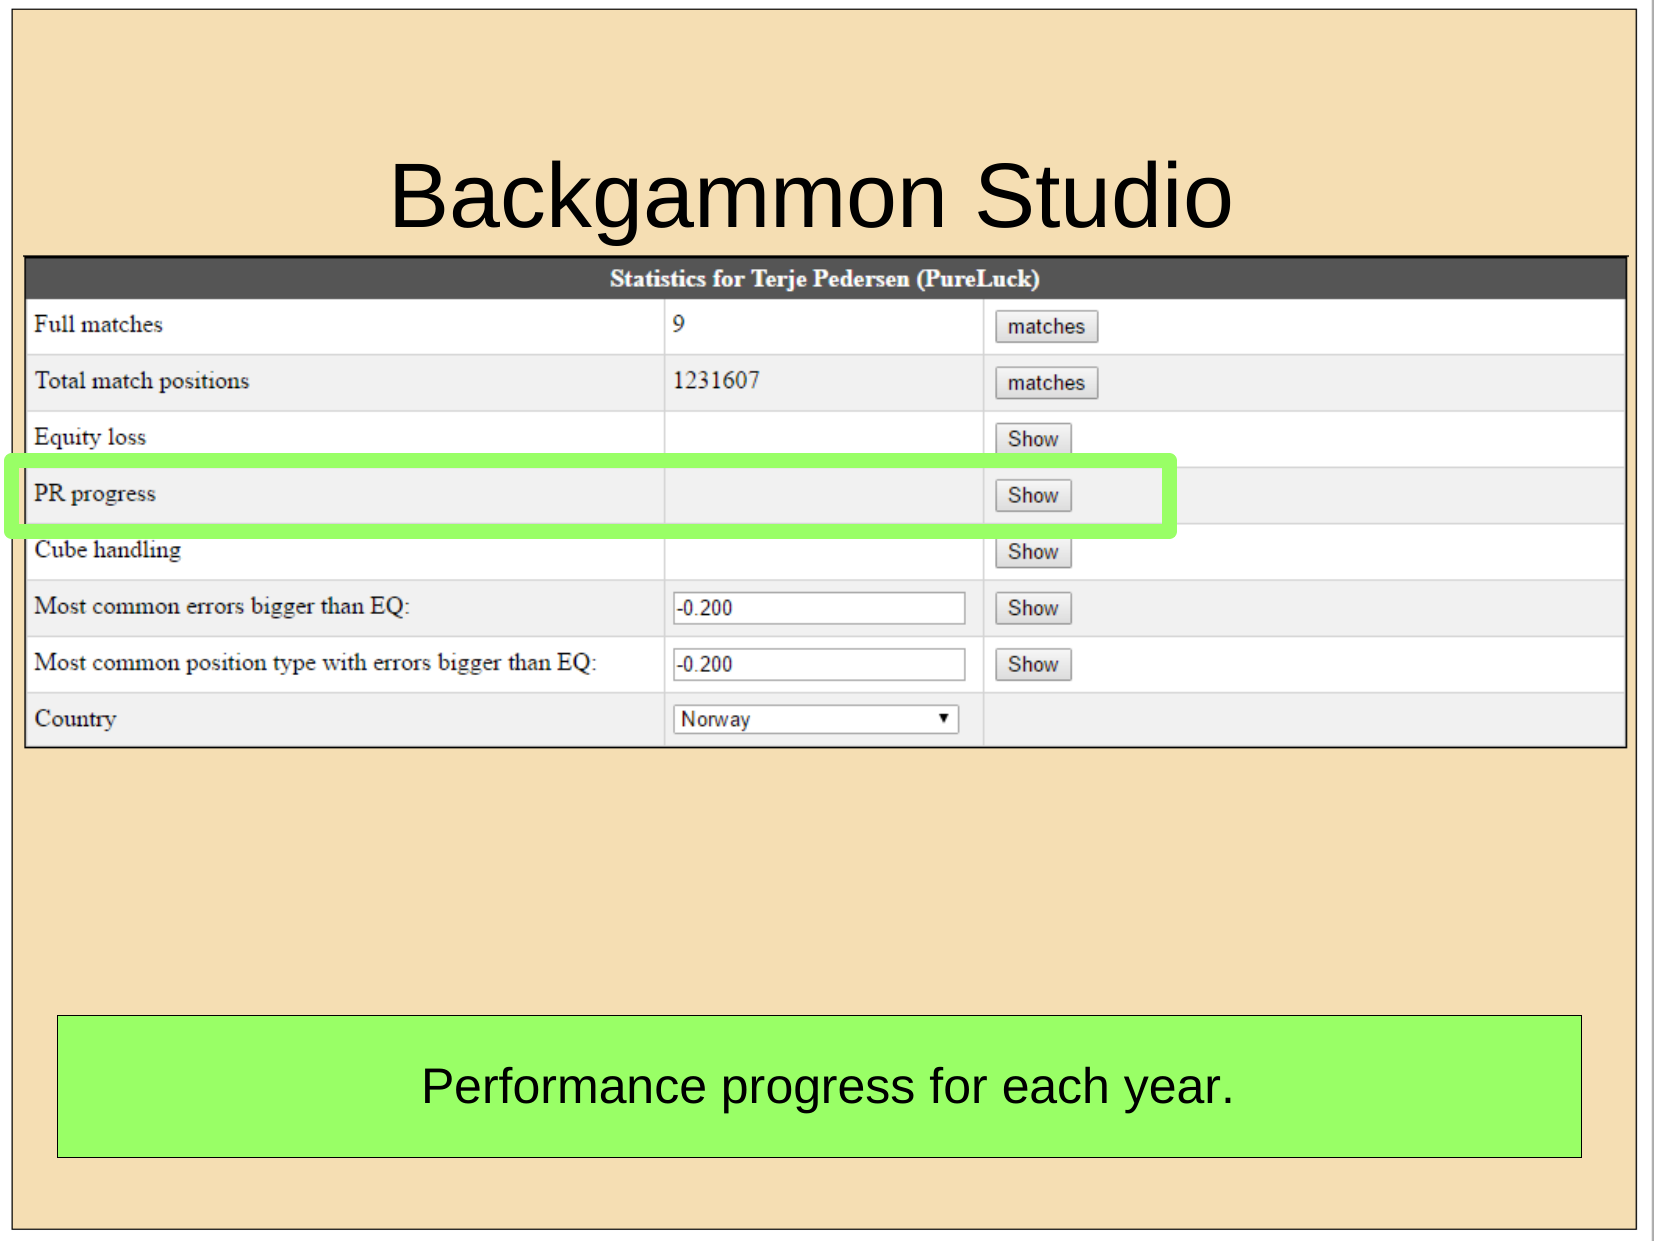

# Backgammon Studio
Performance progress for each year.